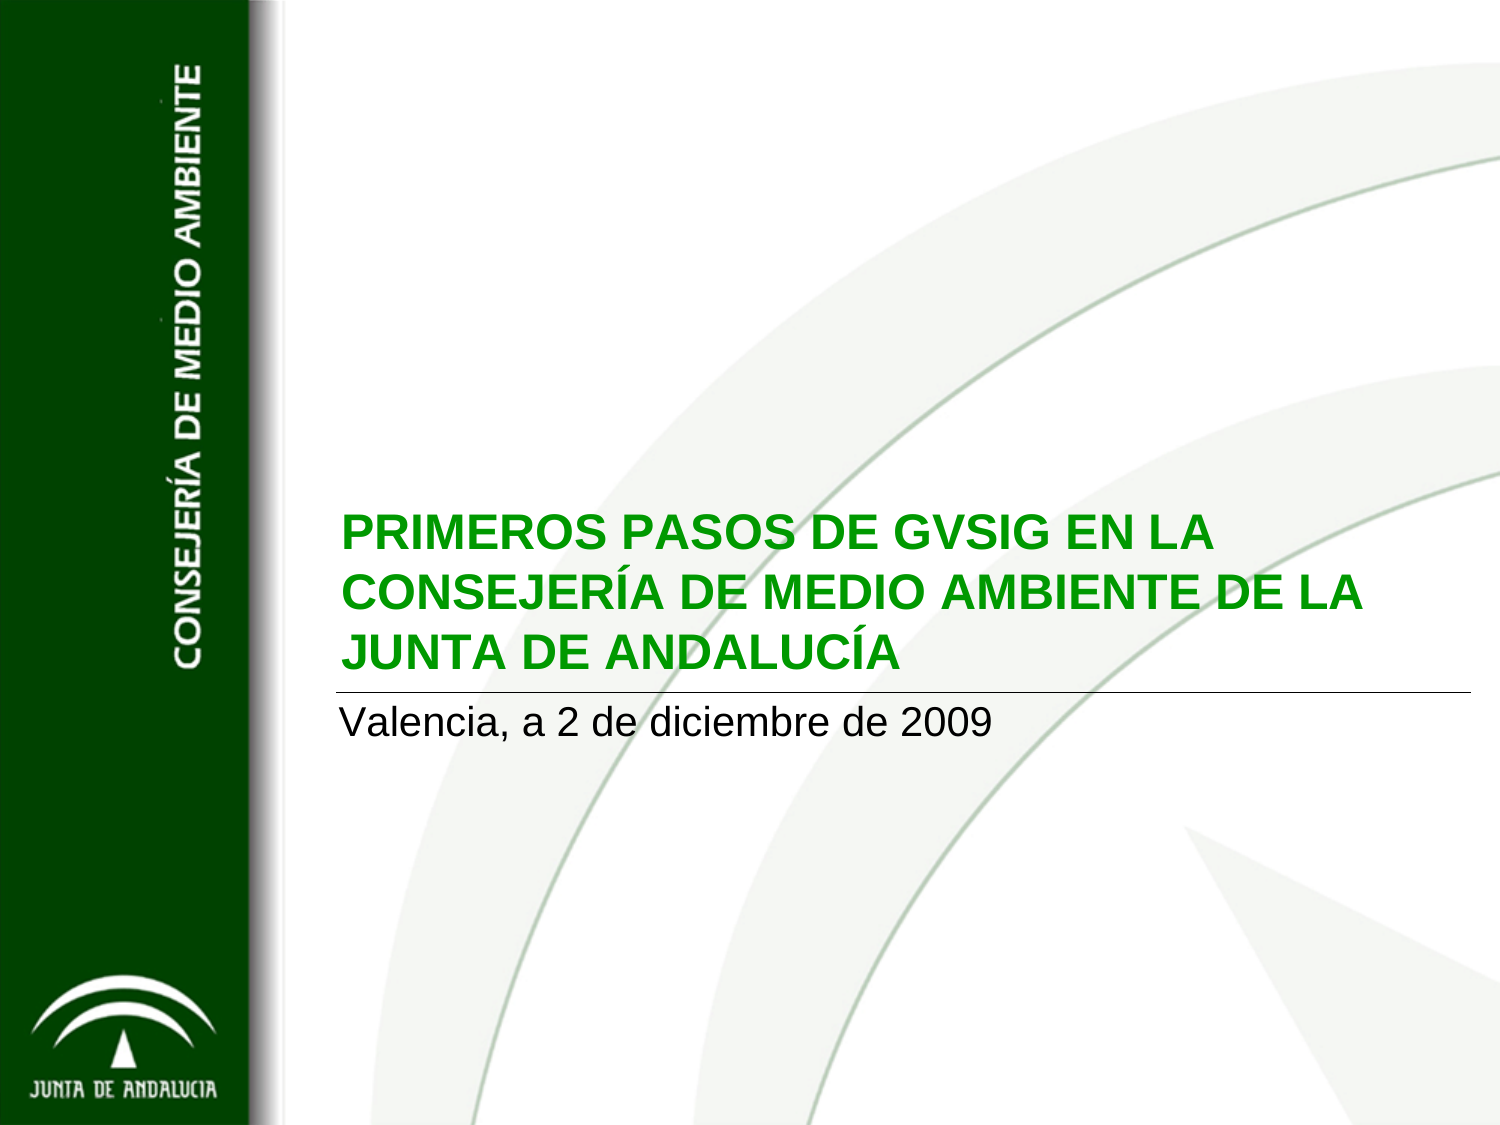

PRIMEROS PASOS DE GVSIG EN LA CONSEJERÍA DE MEDIO AMBIENTE DE LA JUNTA DE ANDALUCÍA
Valencia, a 2 de diciembre de 2009